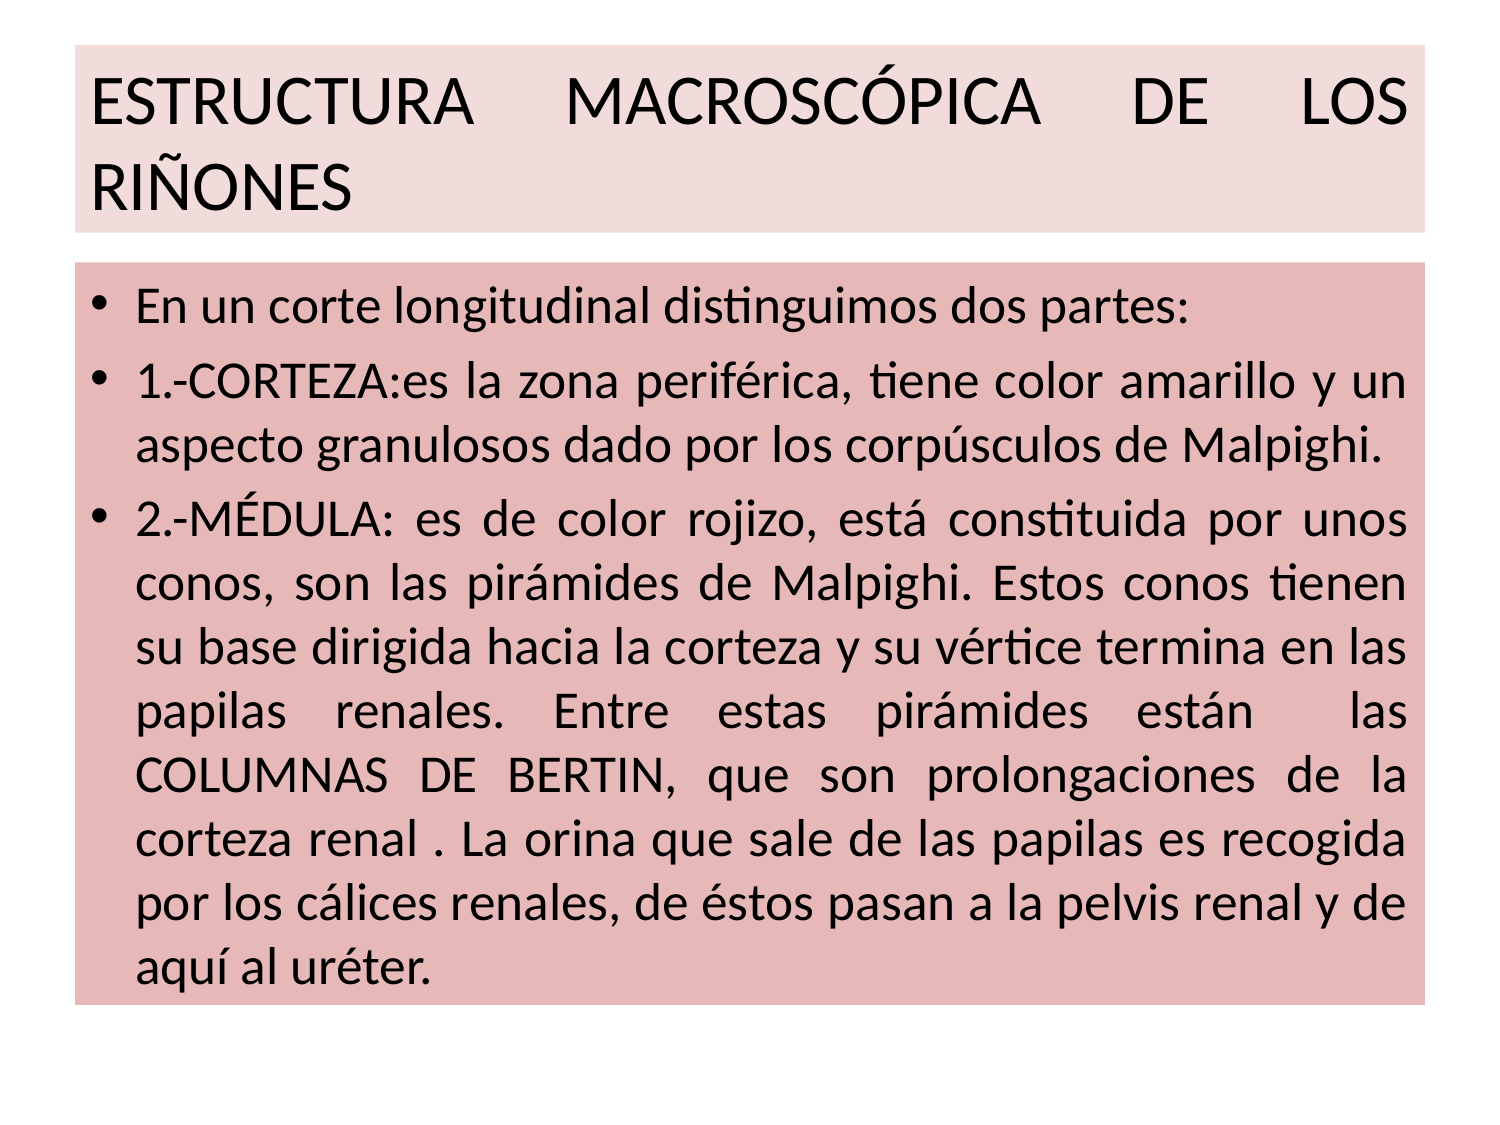

# ESTRUCTURA MACROSCÓPICA DE LOS RIÑONES
En un corte longitudinal distinguimos dos partes:
1.-CORTEZA:es la zona periférica, tiene color amarillo y un aspecto granulosos dado por los corpúsculos de Malpighi.
2.-MÉDULA: es de color rojizo, está constituida por unos conos, son las pirámides de Malpighi. Estos conos tienen su base dirigida hacia la corteza y su vértice termina en las papilas renales. Entre estas pirámides están las COLUMNAS DE BERTIN, que son prolongaciones de la corteza renal . La orina que sale de las papilas es recogida por los cálices renales, de éstos pasan a la pelvis renal y de aquí al uréter.